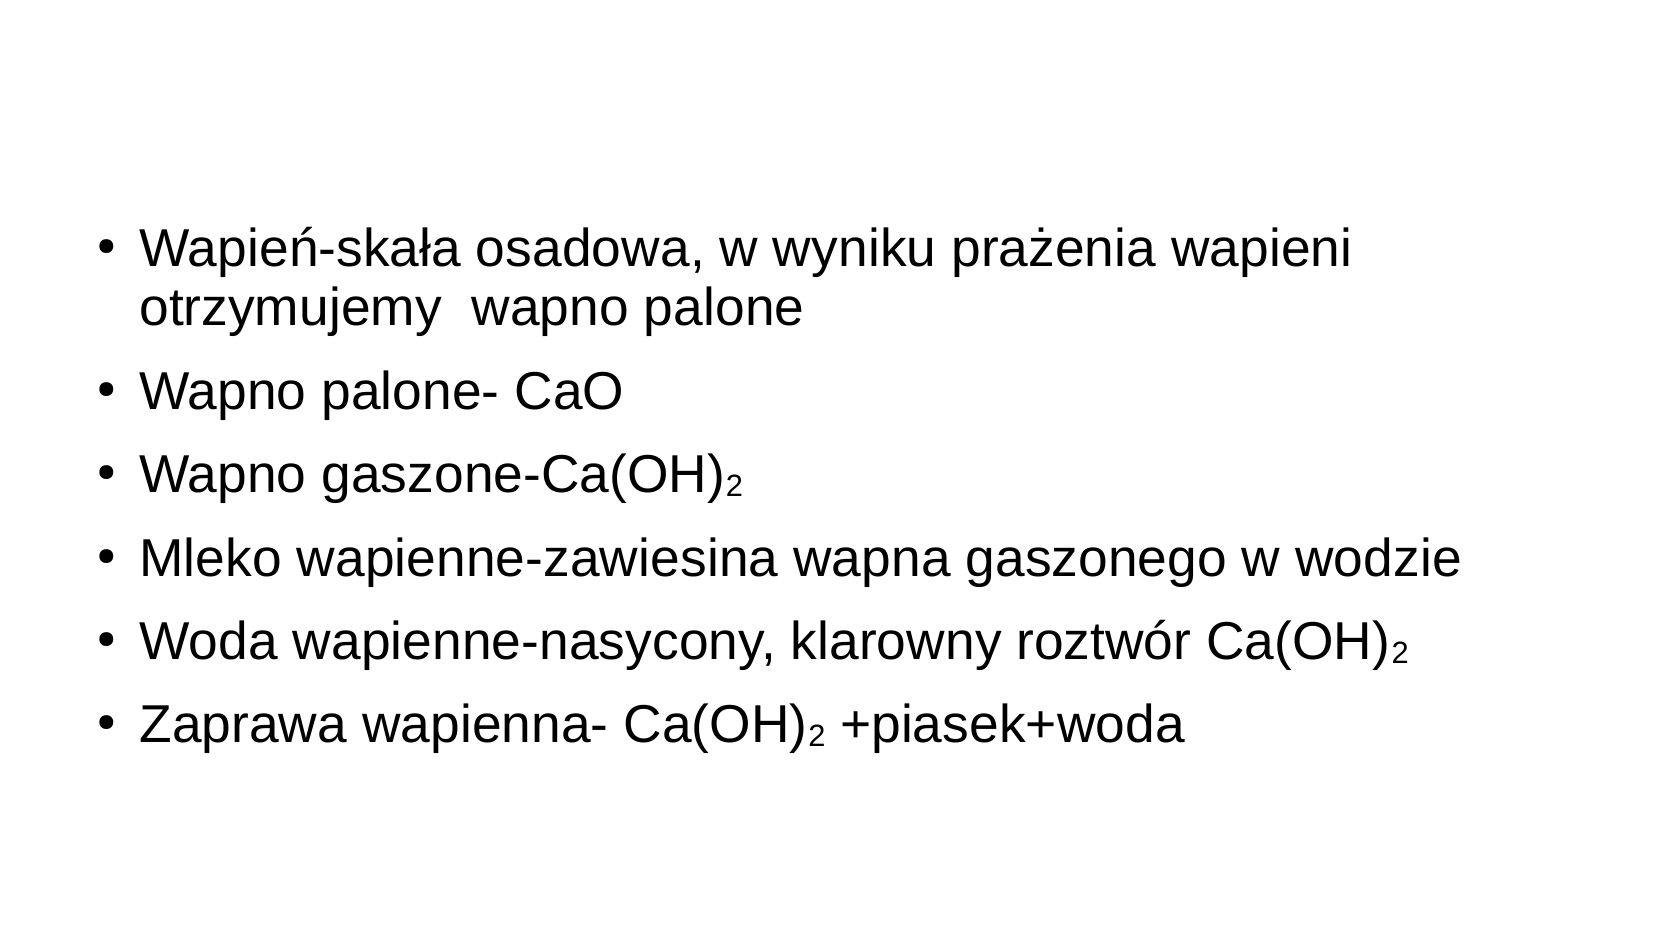

#
Wapień-skała osadowa, w wyniku prażenia wapieni otrzymujemy wapno palone
Wapno palone- CaO
Wapno gaszone-Ca(OH)2
Mleko wapienne-zawiesina wapna gaszonego w wodzie
Woda wapienne-nasycony, klarowny roztwór Ca(OH)2
Zaprawa wapienna- Ca(OH)2 +piasek+woda